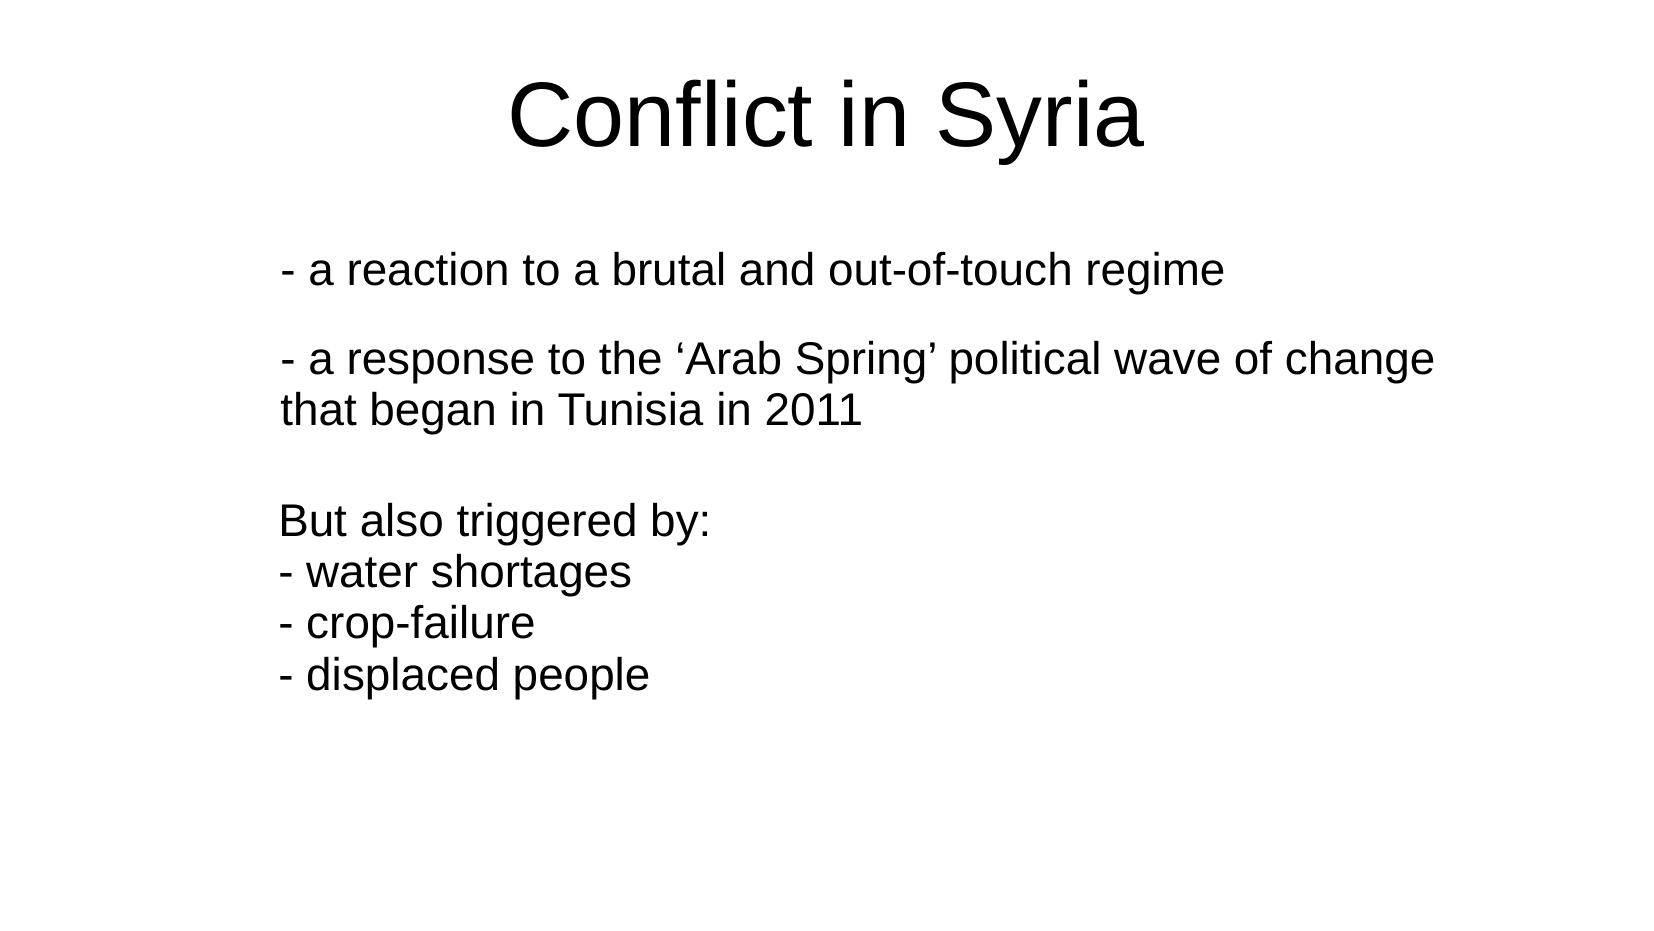

# Conflict in Syria
- a reaction to a brutal and out-of-touch regime
- a response to the ‘Arab Spring’ political wave of change that began in Tunisia in 2011
But also triggered by:
- water shortages
- crop-failure
- displaced people